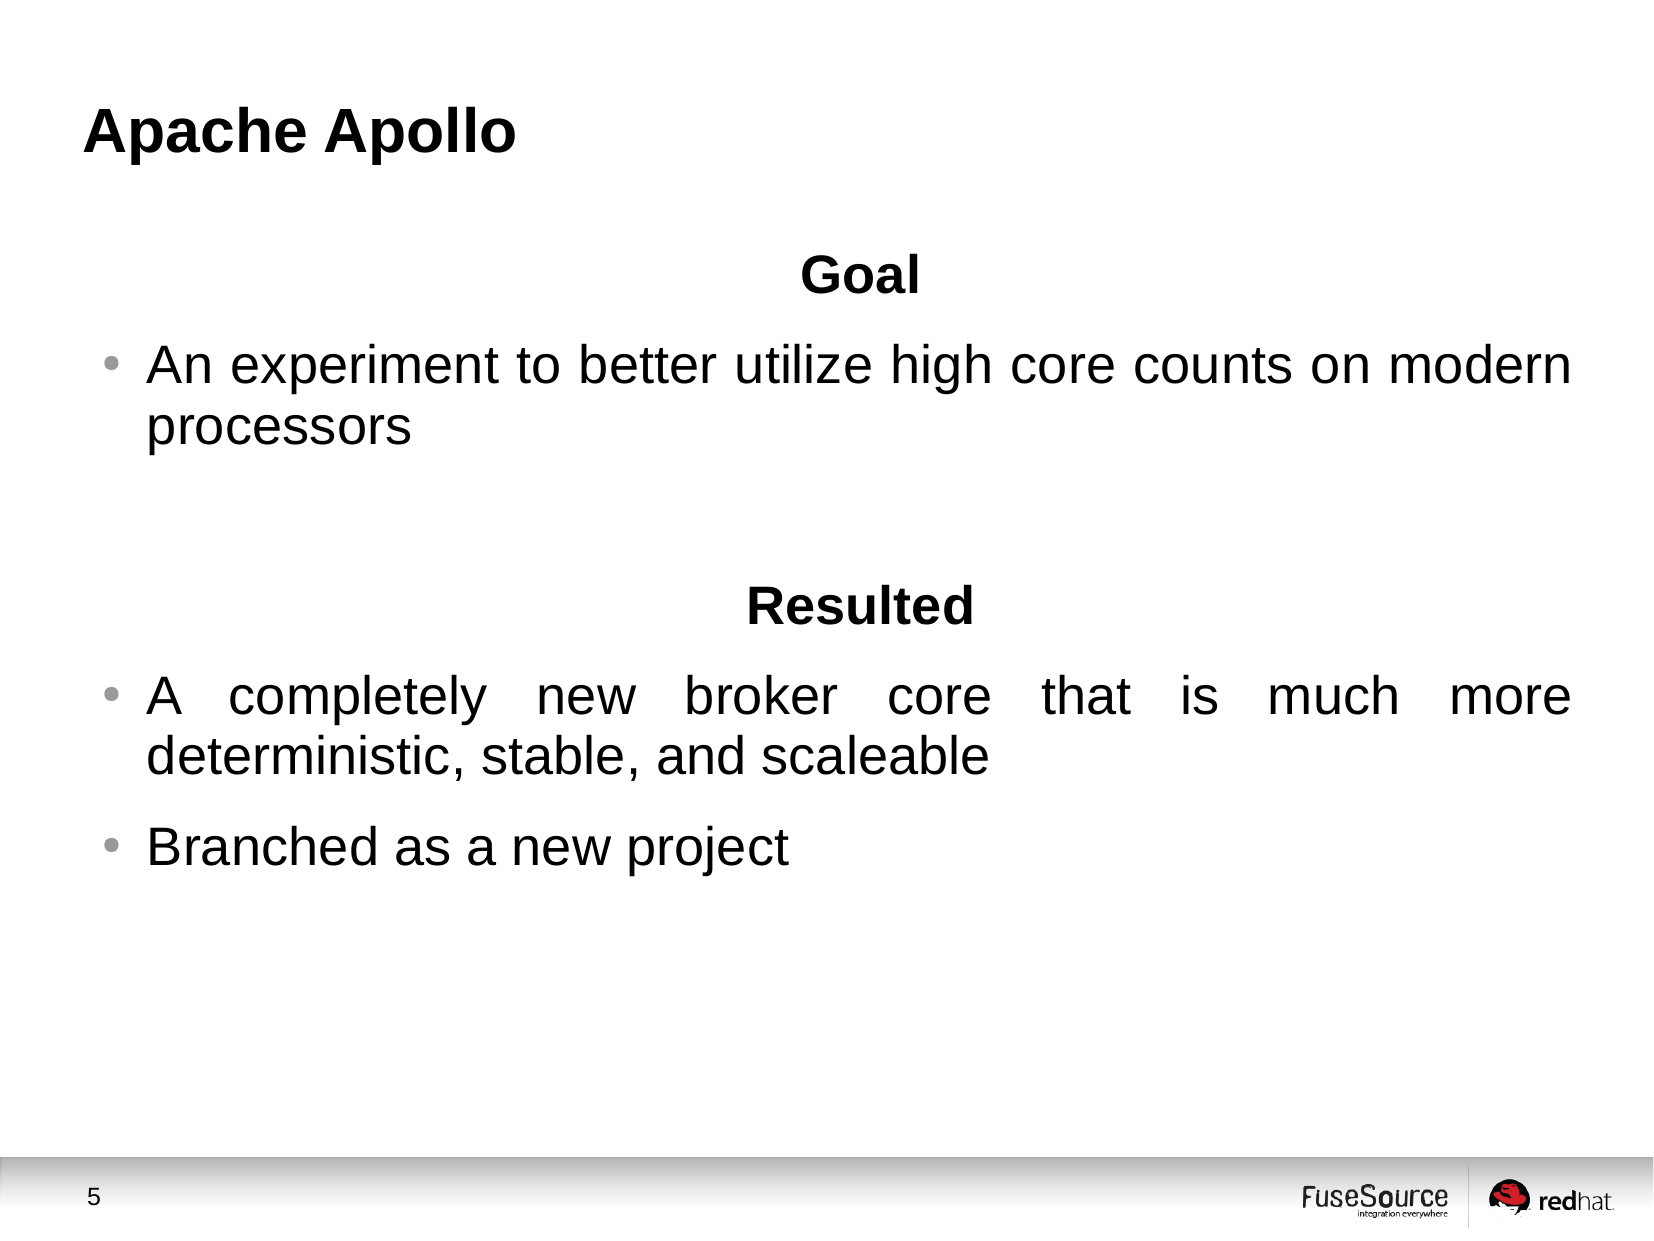

# Apache Apollo
Goal
An experiment to better utilize high core counts on modern processors
Resulted
A completely new broker core that is much more deterministic, stable, and scaleable
Branched as a new project